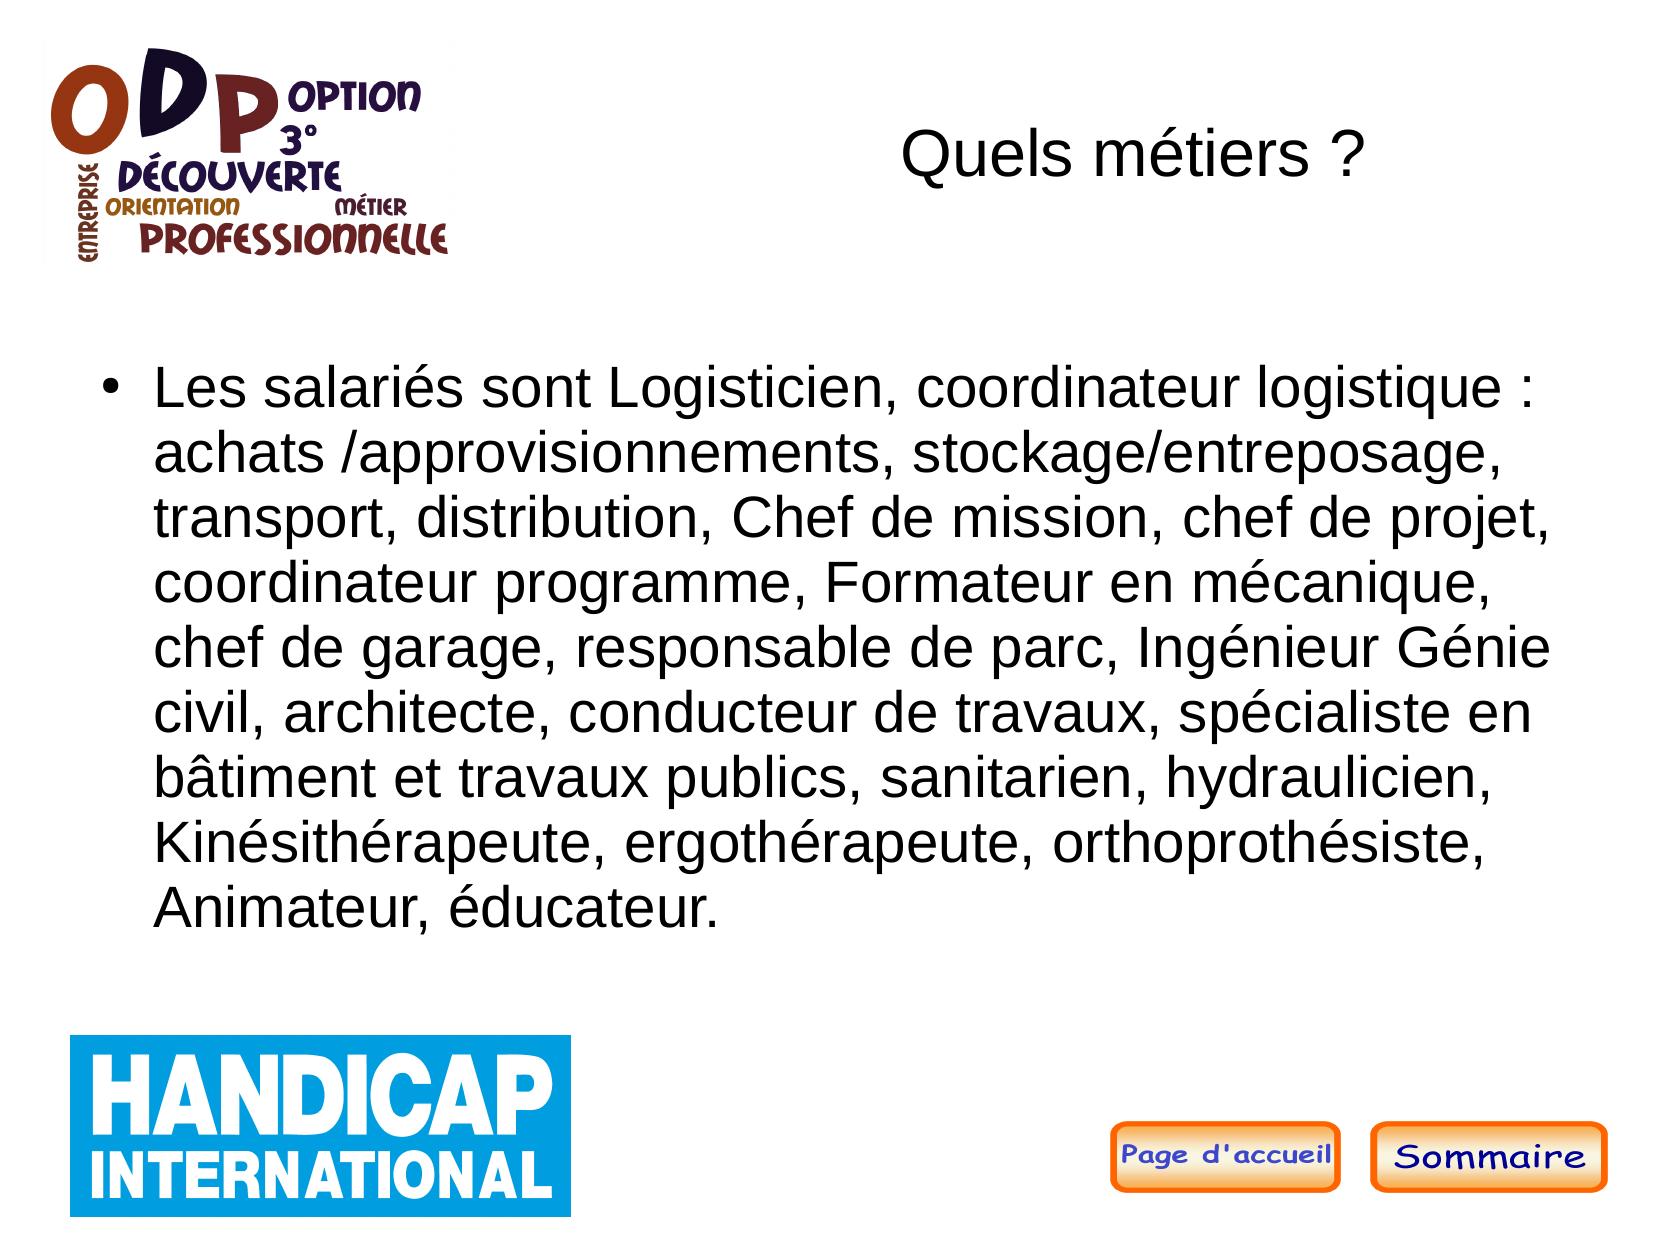

# Quels métiers ?
Les salariés sont Logisticien, coordinateur logistique : achats /approvisionnements, stockage/entreposage, transport, distribution, Chef de mission, chef de projet, coordinateur programme, Formateur en mécanique, chef de garage, responsable de parc, Ingénieur Génie civil, architecte, conducteur de travaux, spécialiste en bâtiment et travaux publics, sanitarien, hydraulicien, Kinésithérapeute, ergothérapeute, orthoprothésiste, Animateur, éducateur.